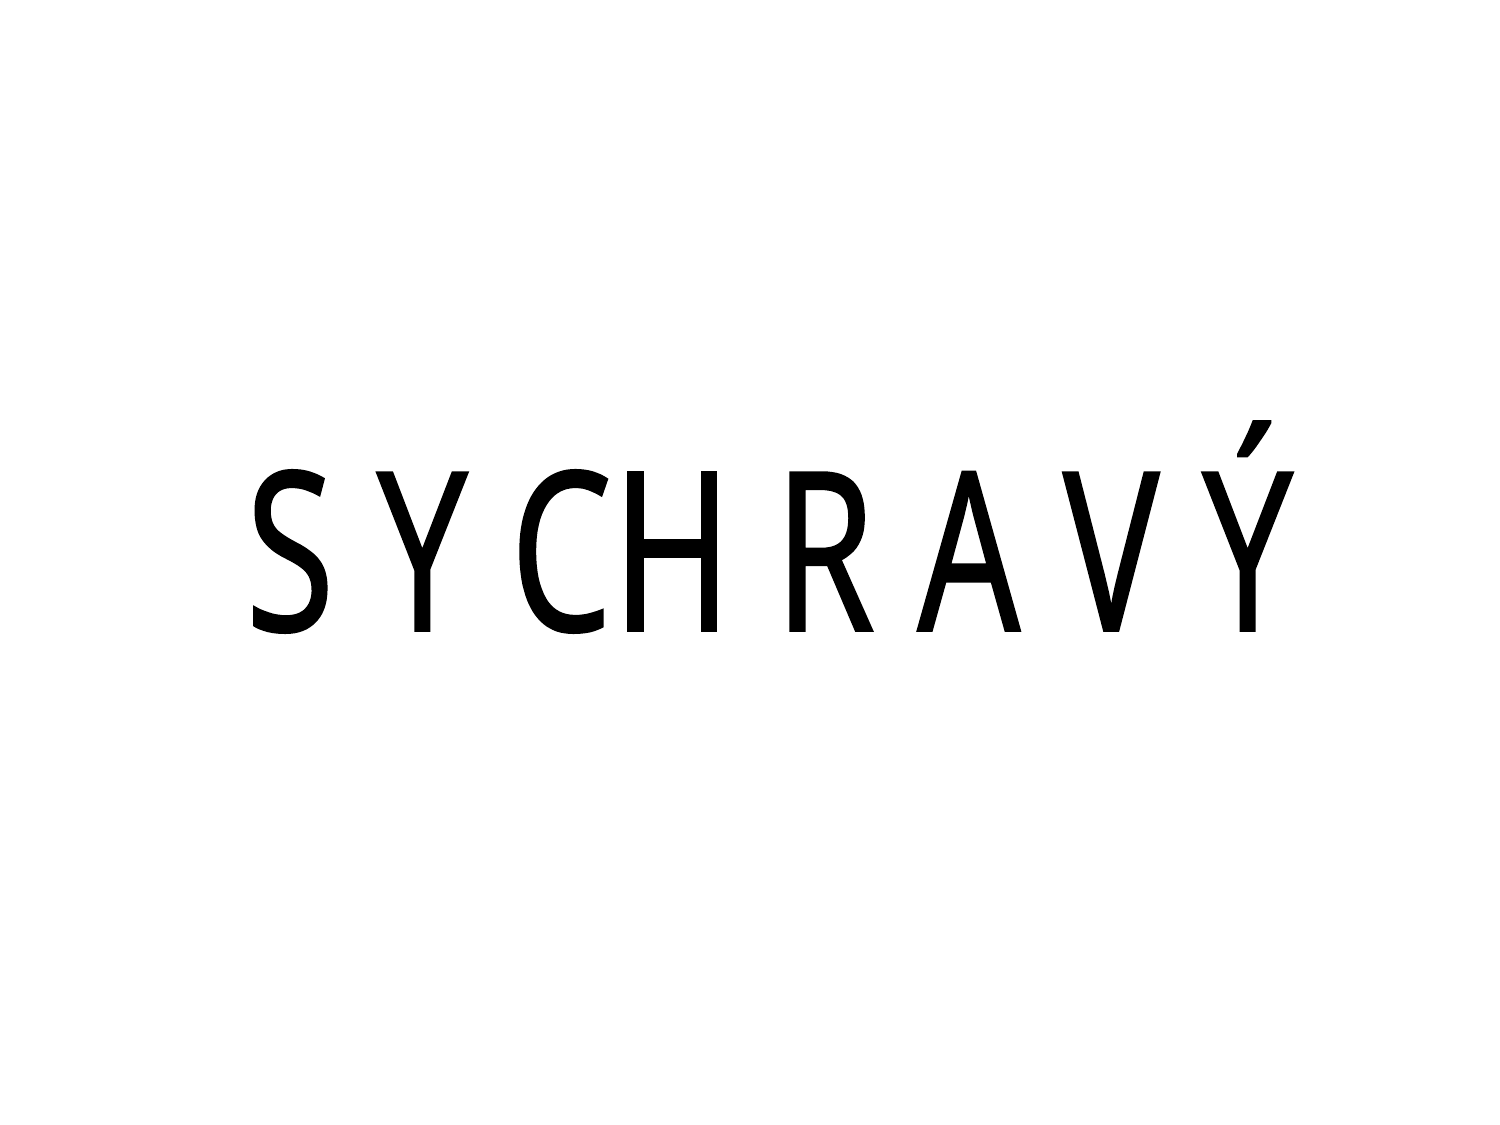

S Y CH R A V Ý